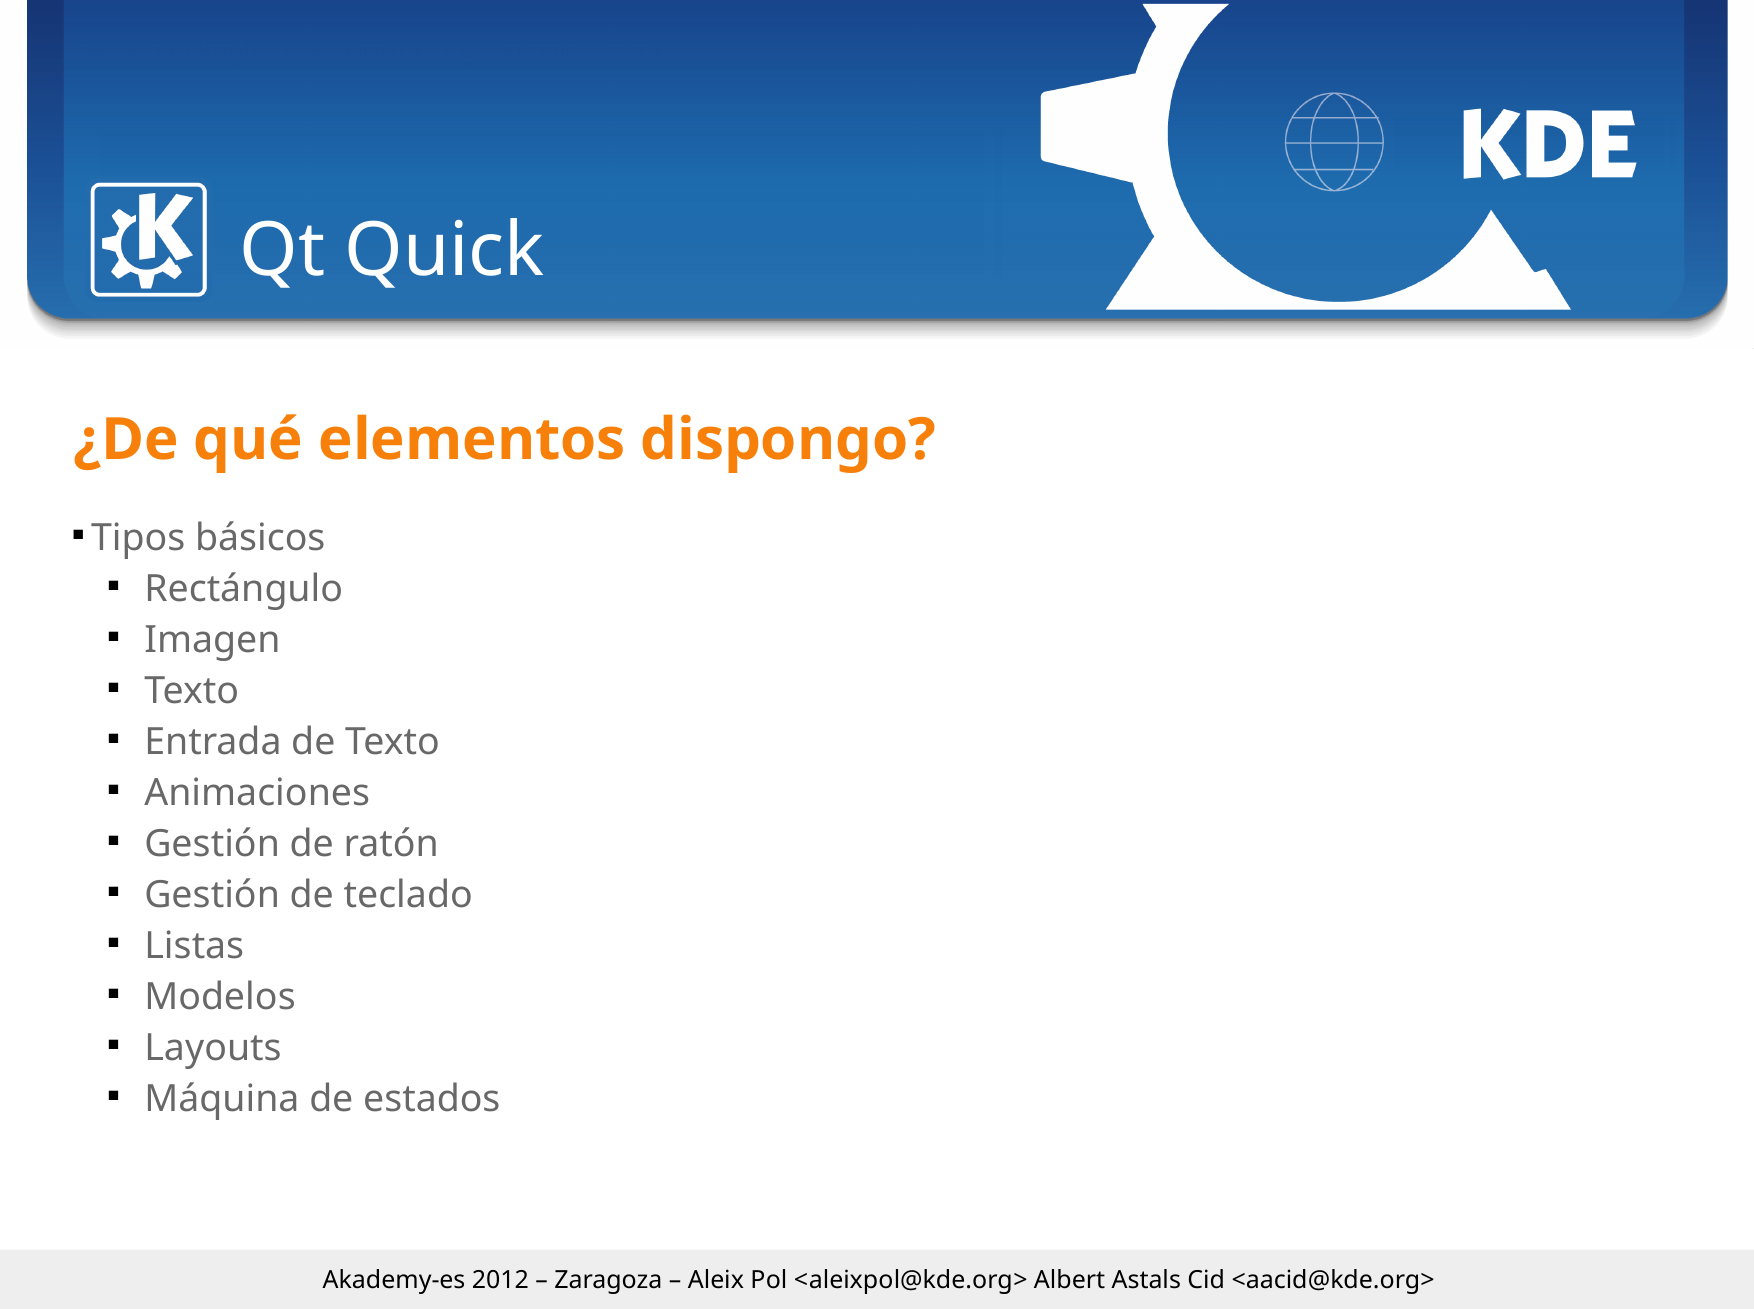

¿De qué elementos dispongo?
Tipos básicos
Rectángulo
Imagen
Texto
Entrada de Texto
Animaciones
Gestión de ratón
Gestión de teclado
Listas
Modelos
Layouts
Máquina de estados